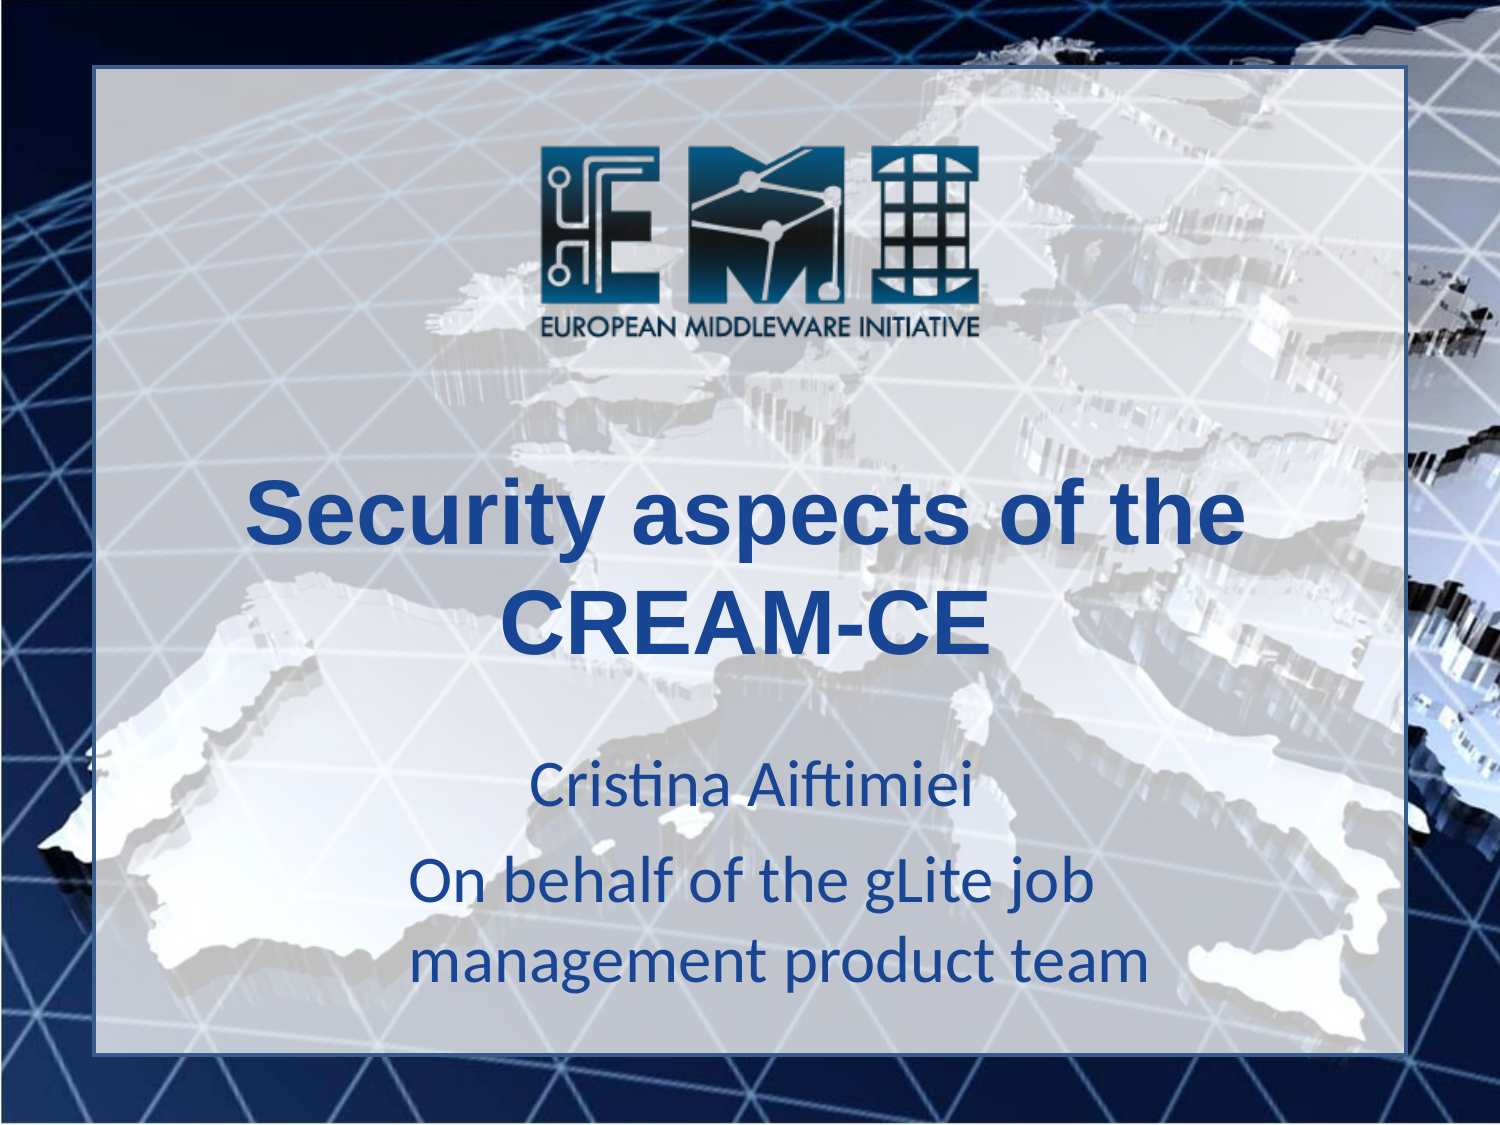

# Security aspects of the CREAM-CE
Cristina Aiftimiei
On behalf of the gLite job management product team